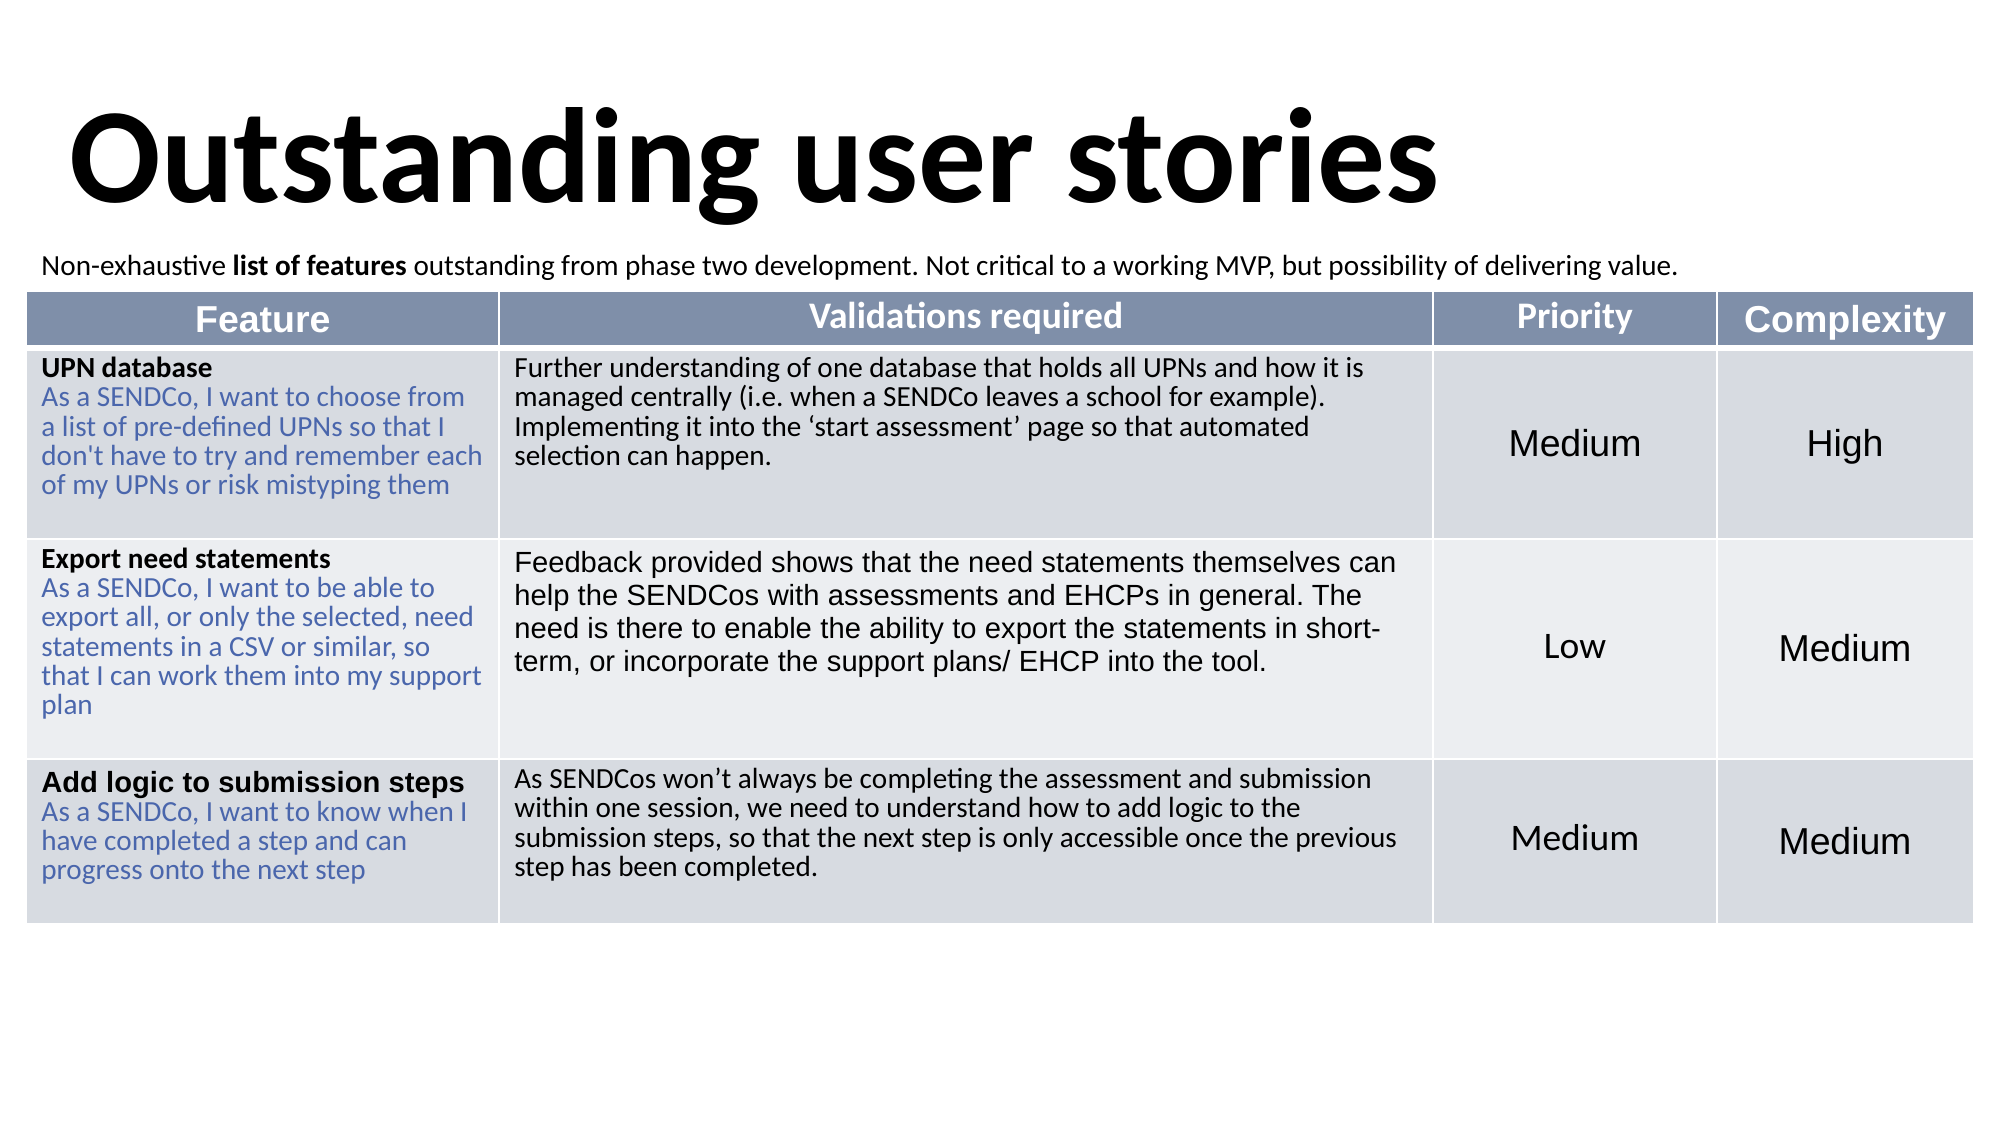

# Outstanding user stories
Non-exhaustive list of features outstanding from phase two development. Not critical to a working MVP, but possibility of delivering value.
| Feature | Validations required | Priority | Complexity |
| --- | --- | --- | --- |
| UPN database As a SENDCo, I want to choose from a list of pre-defined UPNs so that I don't have to try and remember each of my UPNs or risk mistyping them | Further understanding of one database that holds all UPNs and how it is managed centrally (i.e. when a SENDCo leaves a school for example). Implementing it into the ‘start assessment’ page so that automated selection can happen. | Medium | High |
| Export need statements As a SENDCo, I want to be able to export all, or only the selected, need statements in a CSV or similar, so that I can work them into my support plan | Feedback provided shows that the need statements themselves can help the SENDCos with assessments and EHCPs in general. The need is there to enable the ability to export the statements in short-term, or incorporate the support plans/ EHCP into the tool. | Low | Medium |
| Add logic to submission steps As a SENDCo, I want to know when I have completed a step and can progress onto the next step | As SENDCos won’t always be completing the assessment and submission within one session, we need to understand how to add logic to the submission steps, so that the next step is only accessible once the previous step has been completed. | Medium | Medium |